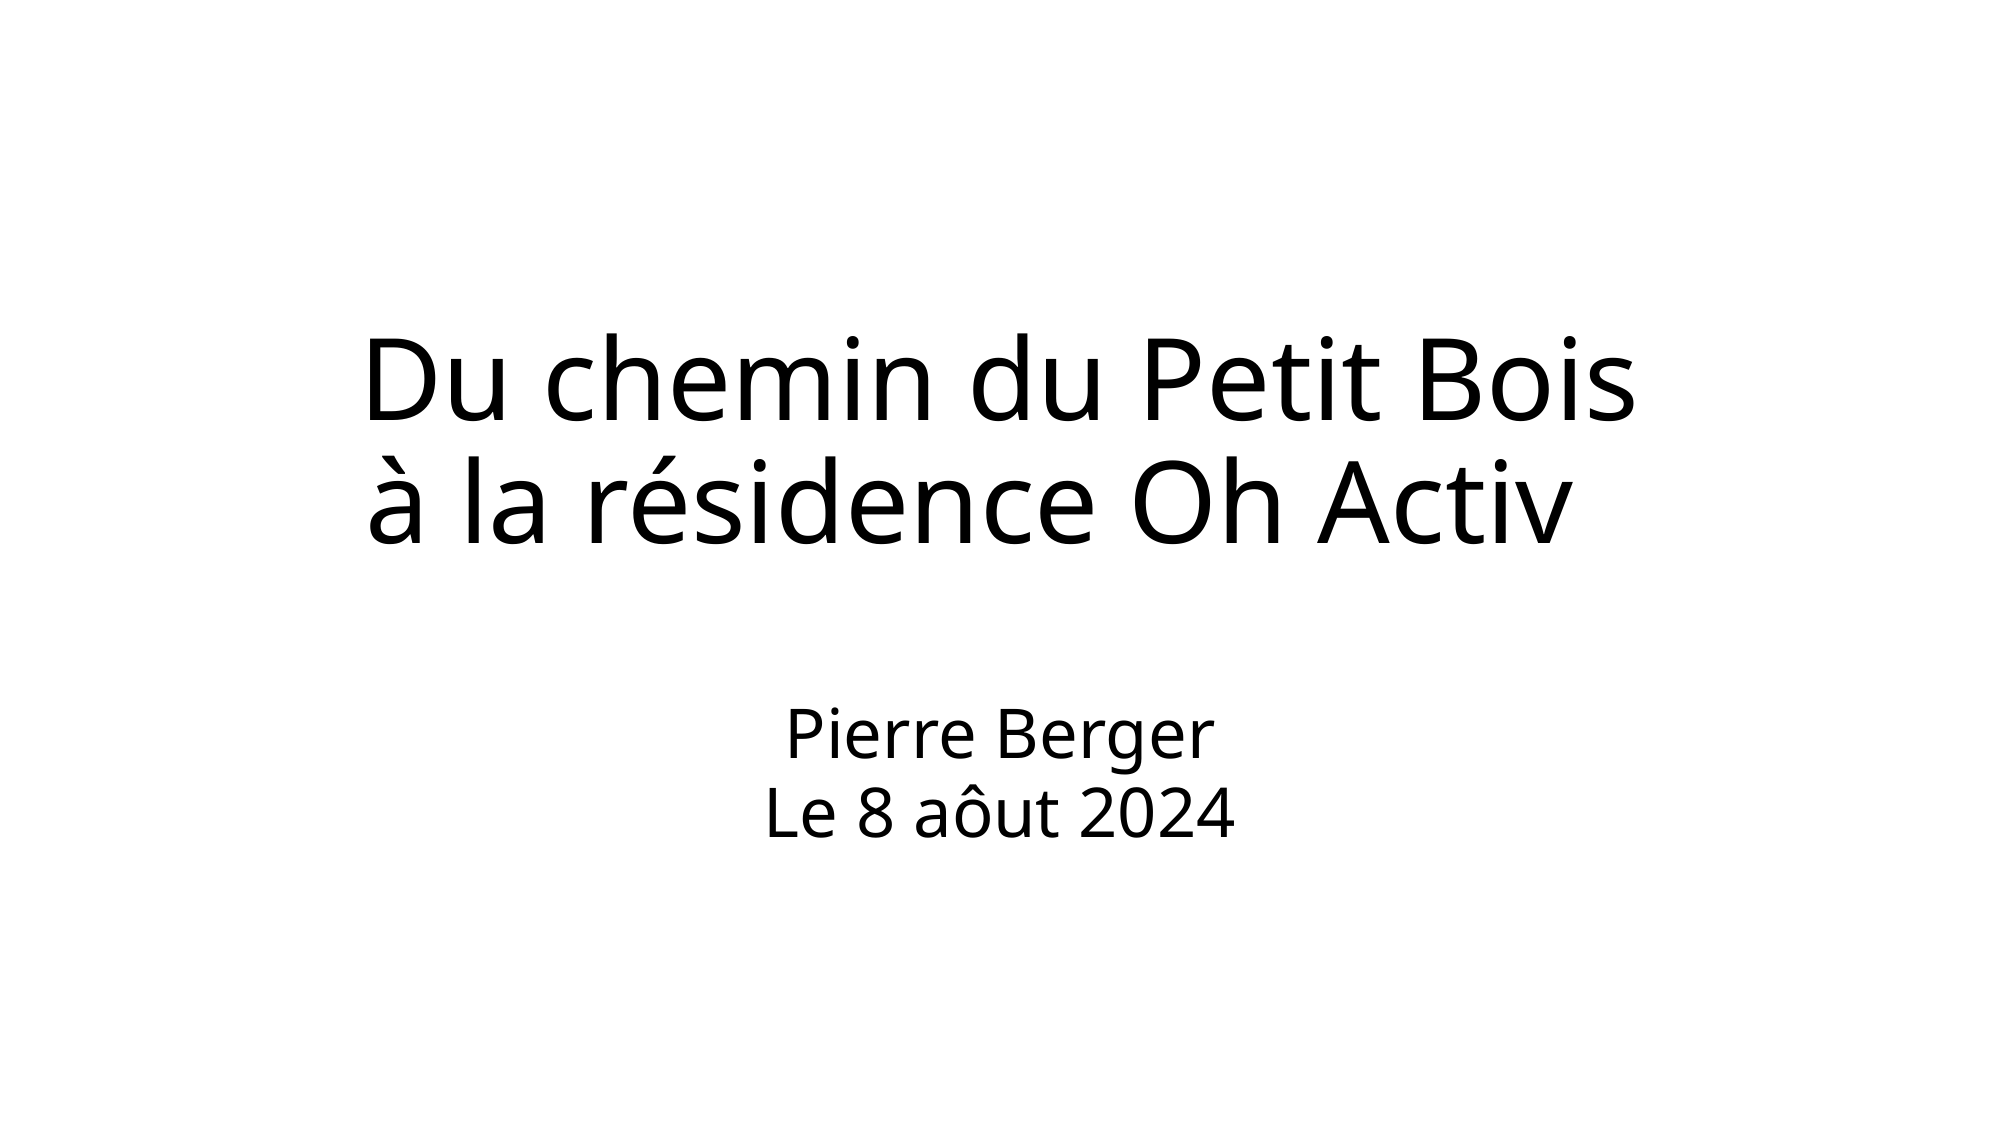

# Du chemin du Petit Bois à la résidence Oh Activ
Pierre Berger
Le 8 aôut 2024